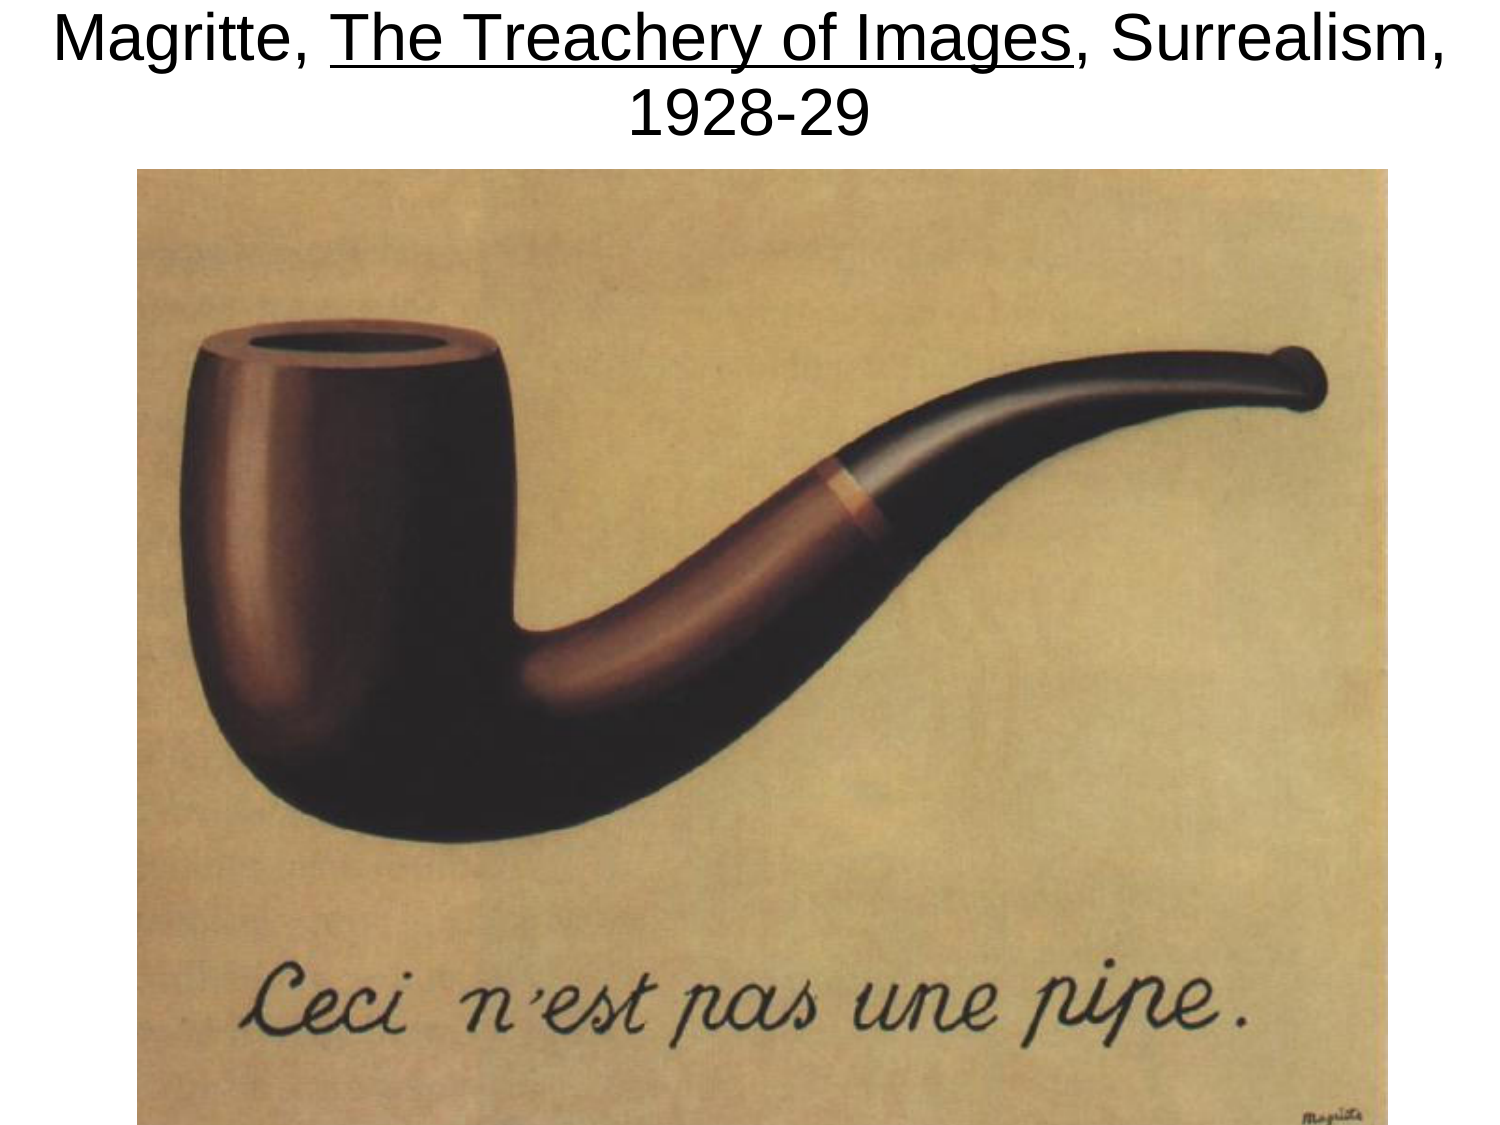

# Magritte, The Treachery of Images, Surrealism, 1928-29